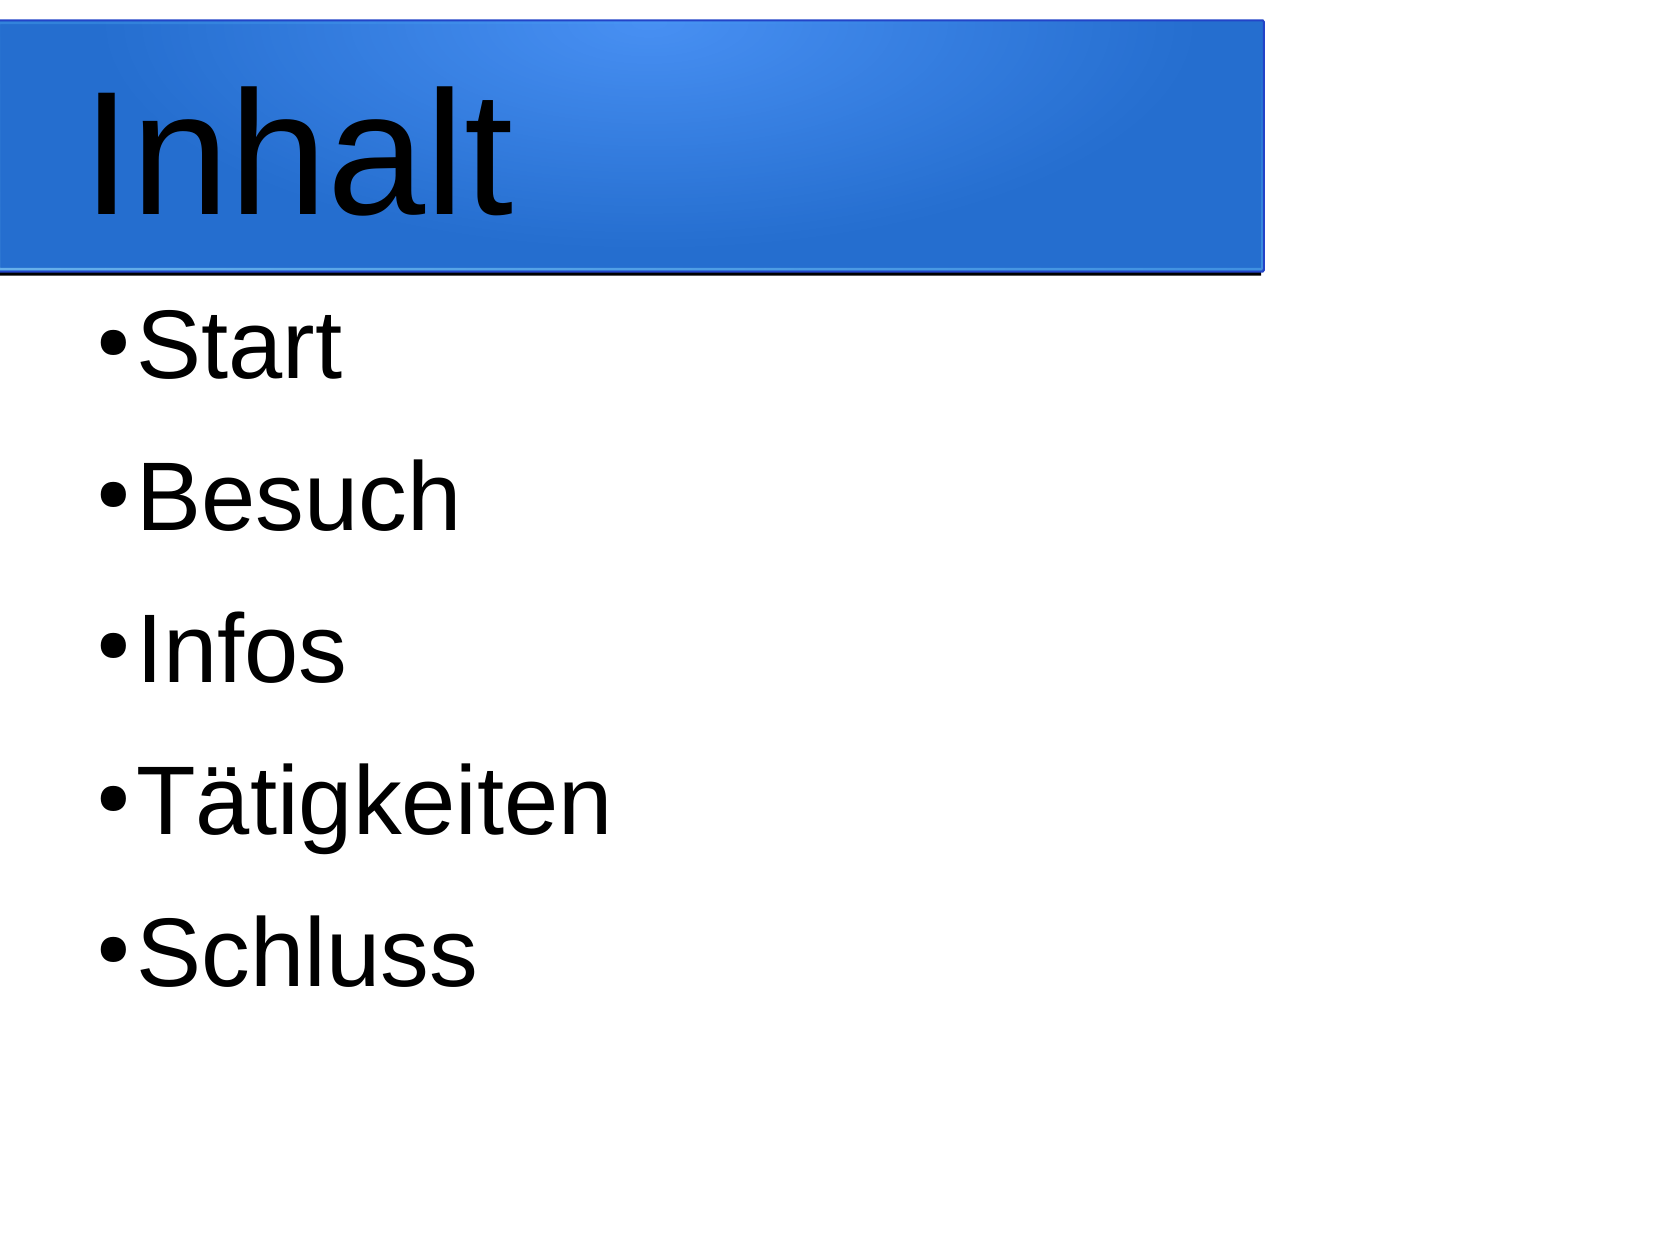

# Inhalt
Start
Besuch
Infos
Tätigkeiten
Schluss